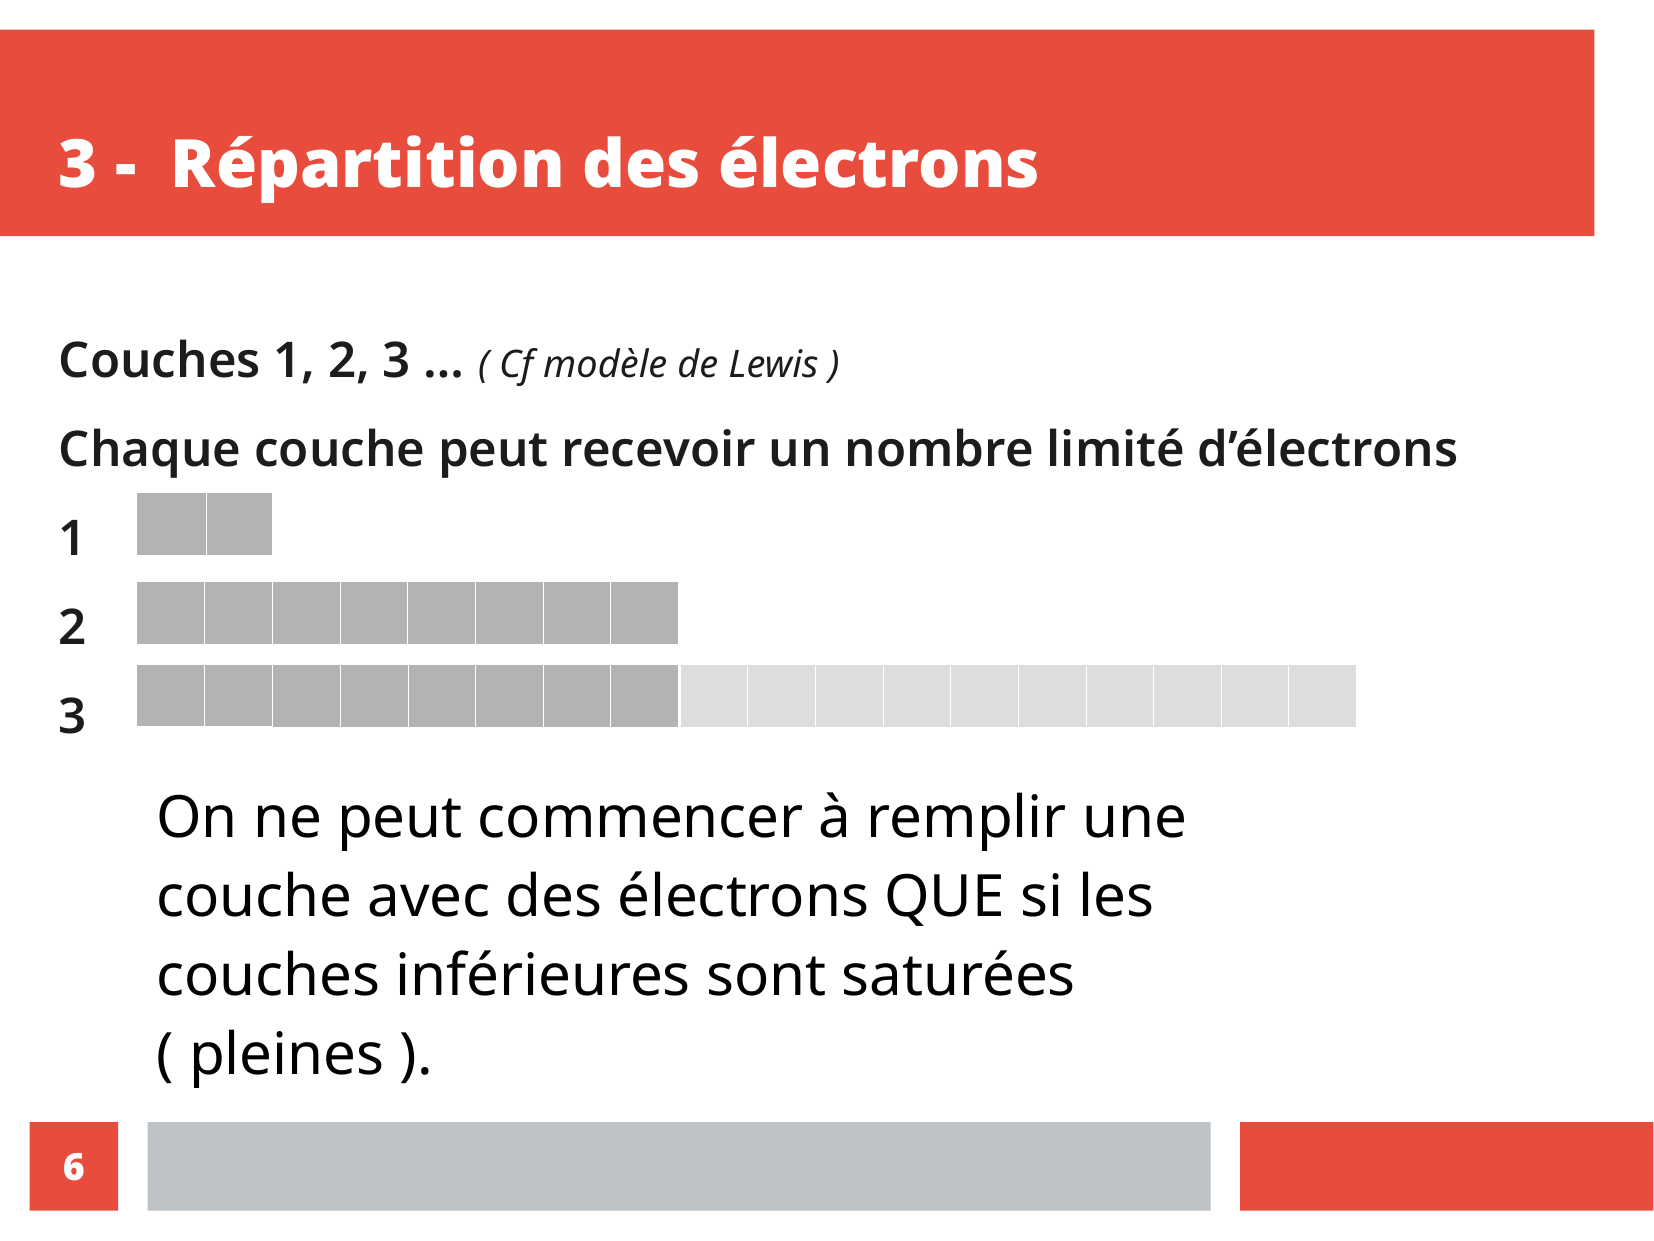

# 3 - Répartition des électrons
Couches 1, 2, 3 … ( Cf modèle de Lewis )
Chaque couche peut recevoir un nombre limité d’électrons
1
2
3
| | |
| --- | --- |
| | |
| --- | --- |
| | | | | | |
| --- | --- | --- | --- | --- | --- |
| | |
| --- | --- |
| | | | | | |
| --- | --- | --- | --- | --- | --- |
| | | | | | | | | | |
| --- | --- | --- | --- | --- | --- | --- | --- | --- | --- |
On ne peut commencer à remplir une couche avec des électrons QUE si les couches inférieures sont saturées ( pleines ).
6